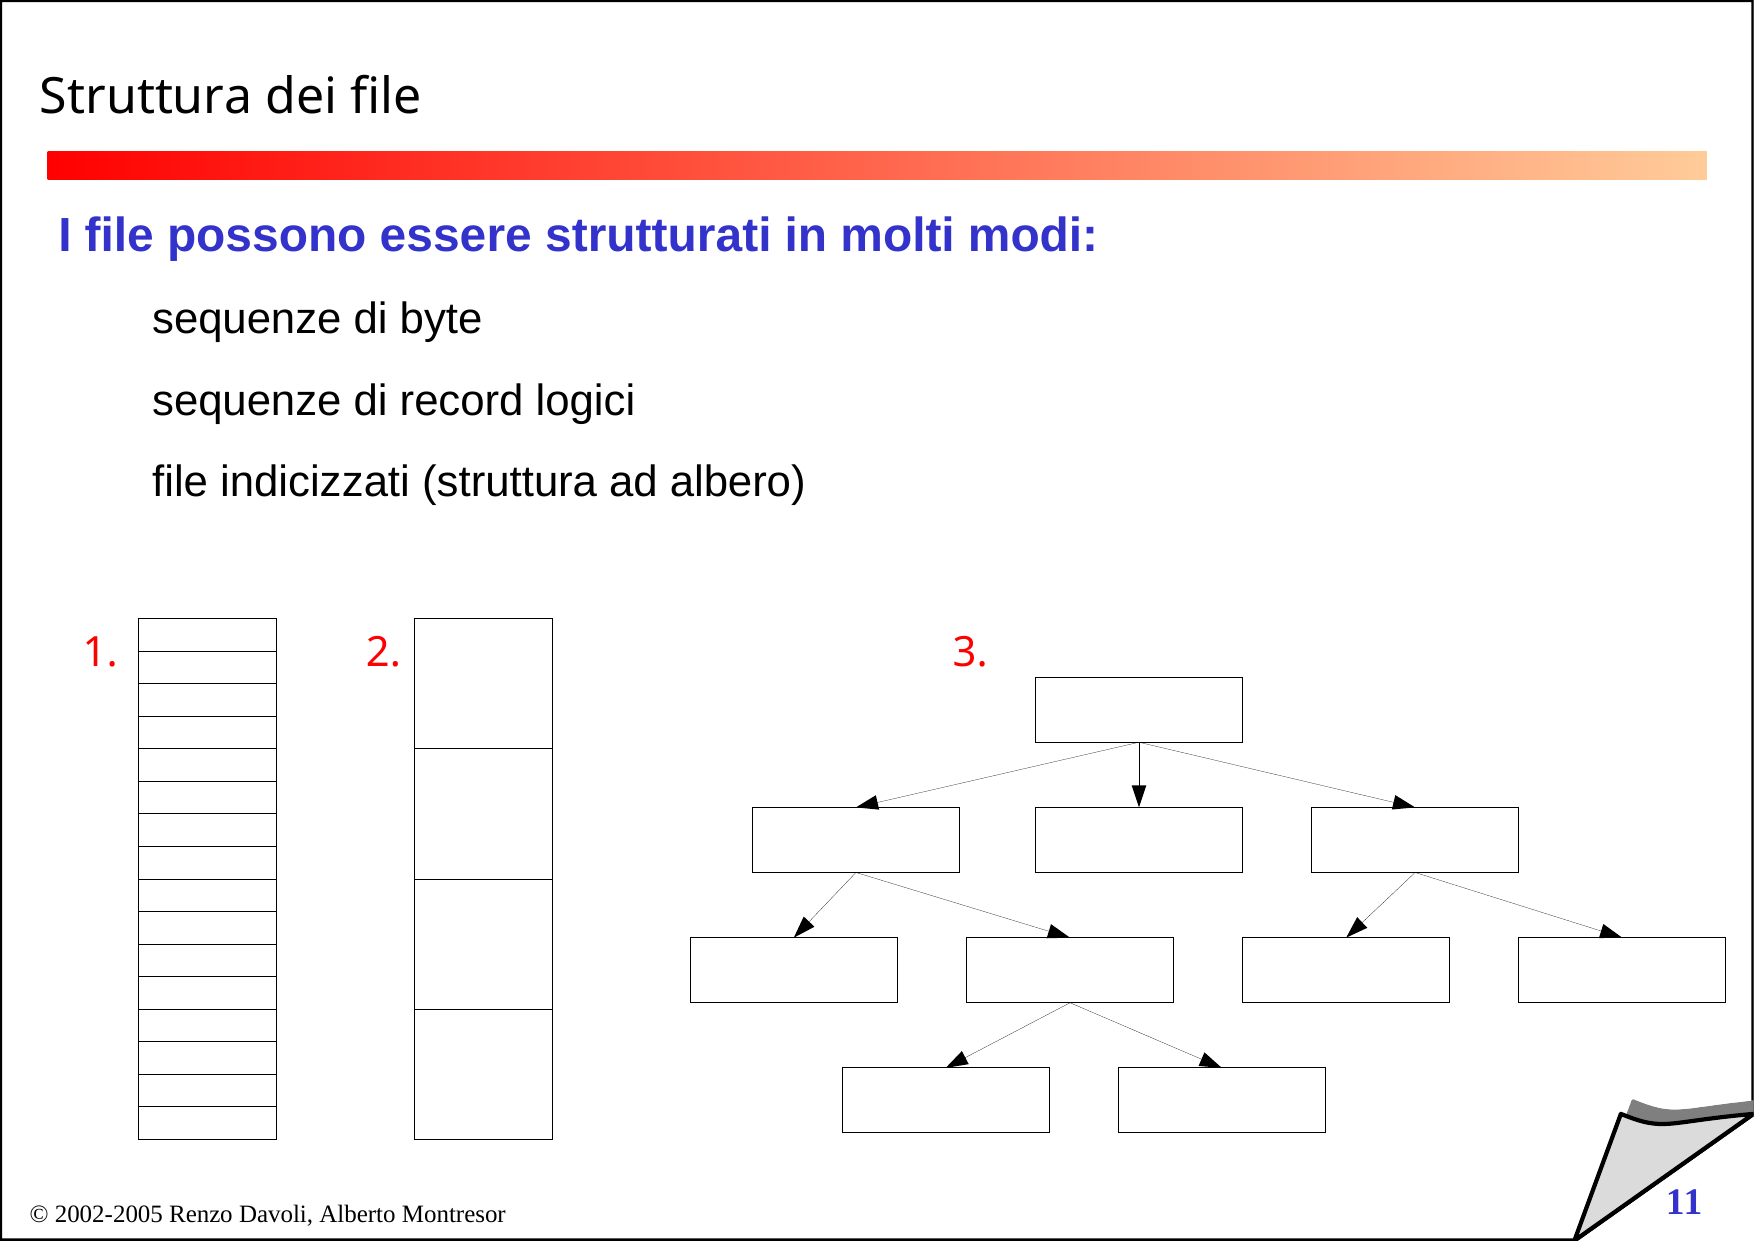

# Struttura dei file
I file possono essere strutturati in molti modi:
sequenze di byte
sequenze di record logici
file indicizzati (struttura ad albero)
1.
2.
3.